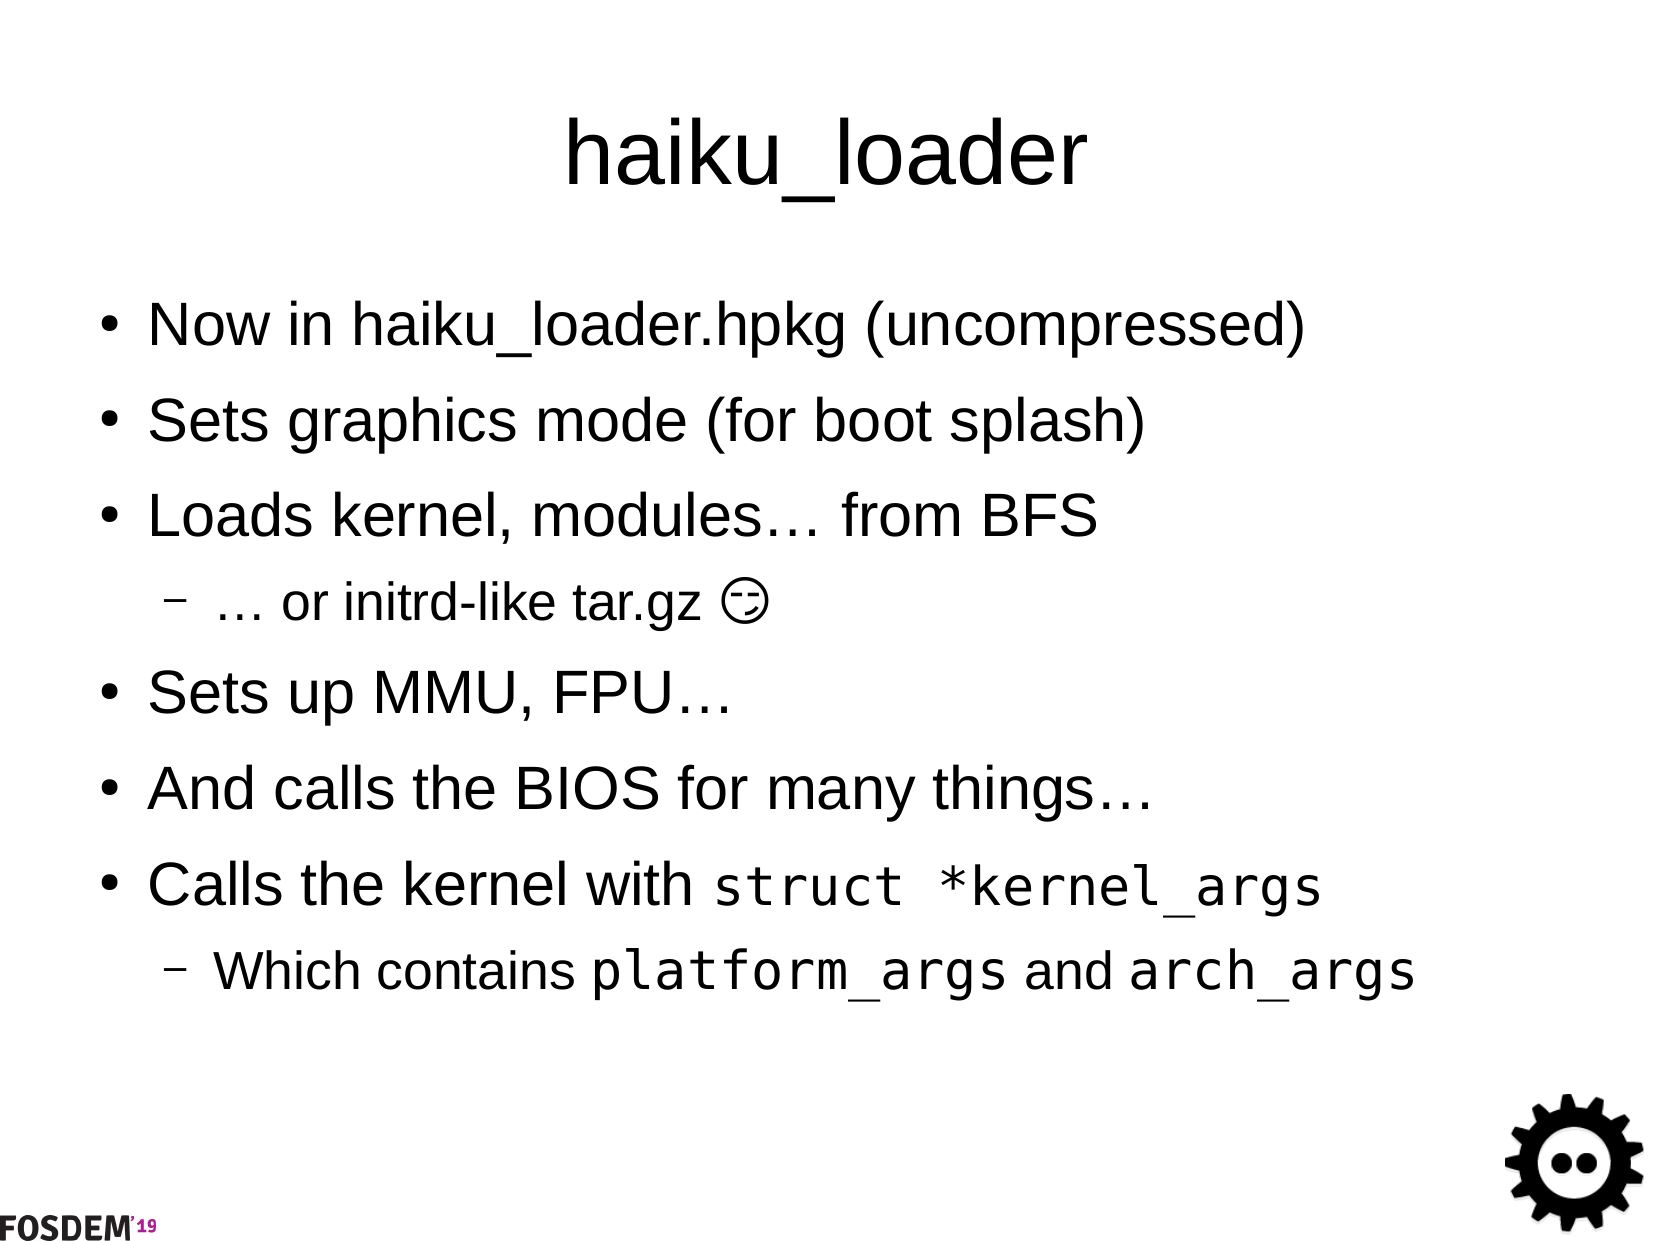

# haiku_loader
Now in haiku_loader.hpkg (uncompressed)
Sets graphics mode (for boot splash)
Loads kernel, modules… from BFS
… or initrd-like tar.gz 😏
Sets up MMU, FPU…
And calls the BIOS for many things…
Calls the kernel with struct *kernel_args
Which contains platform_args and arch_args